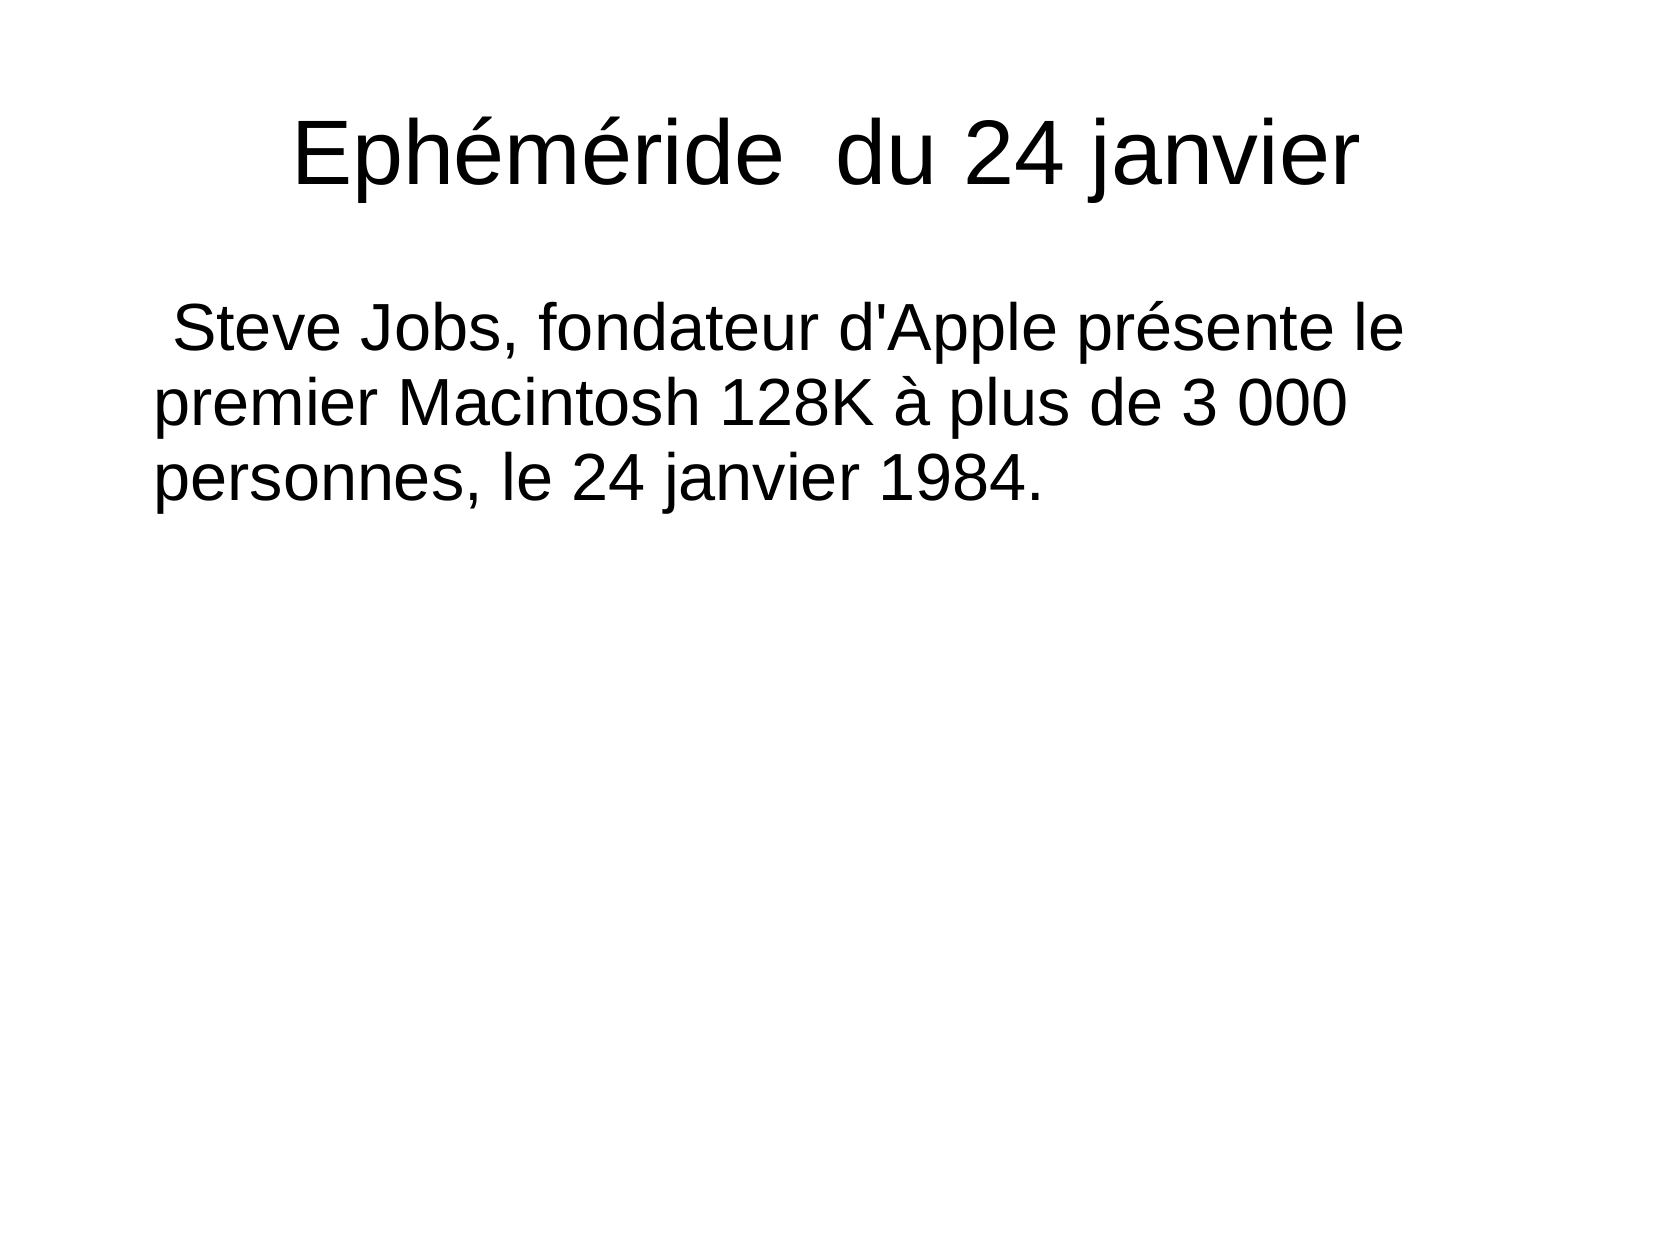

# Ephéméride du 24 janvier
 Steve Jobs, fondateur d'Apple présente le premier Macintosh 128K à plus de 3 000 personnes, le 24 janvier 1984.